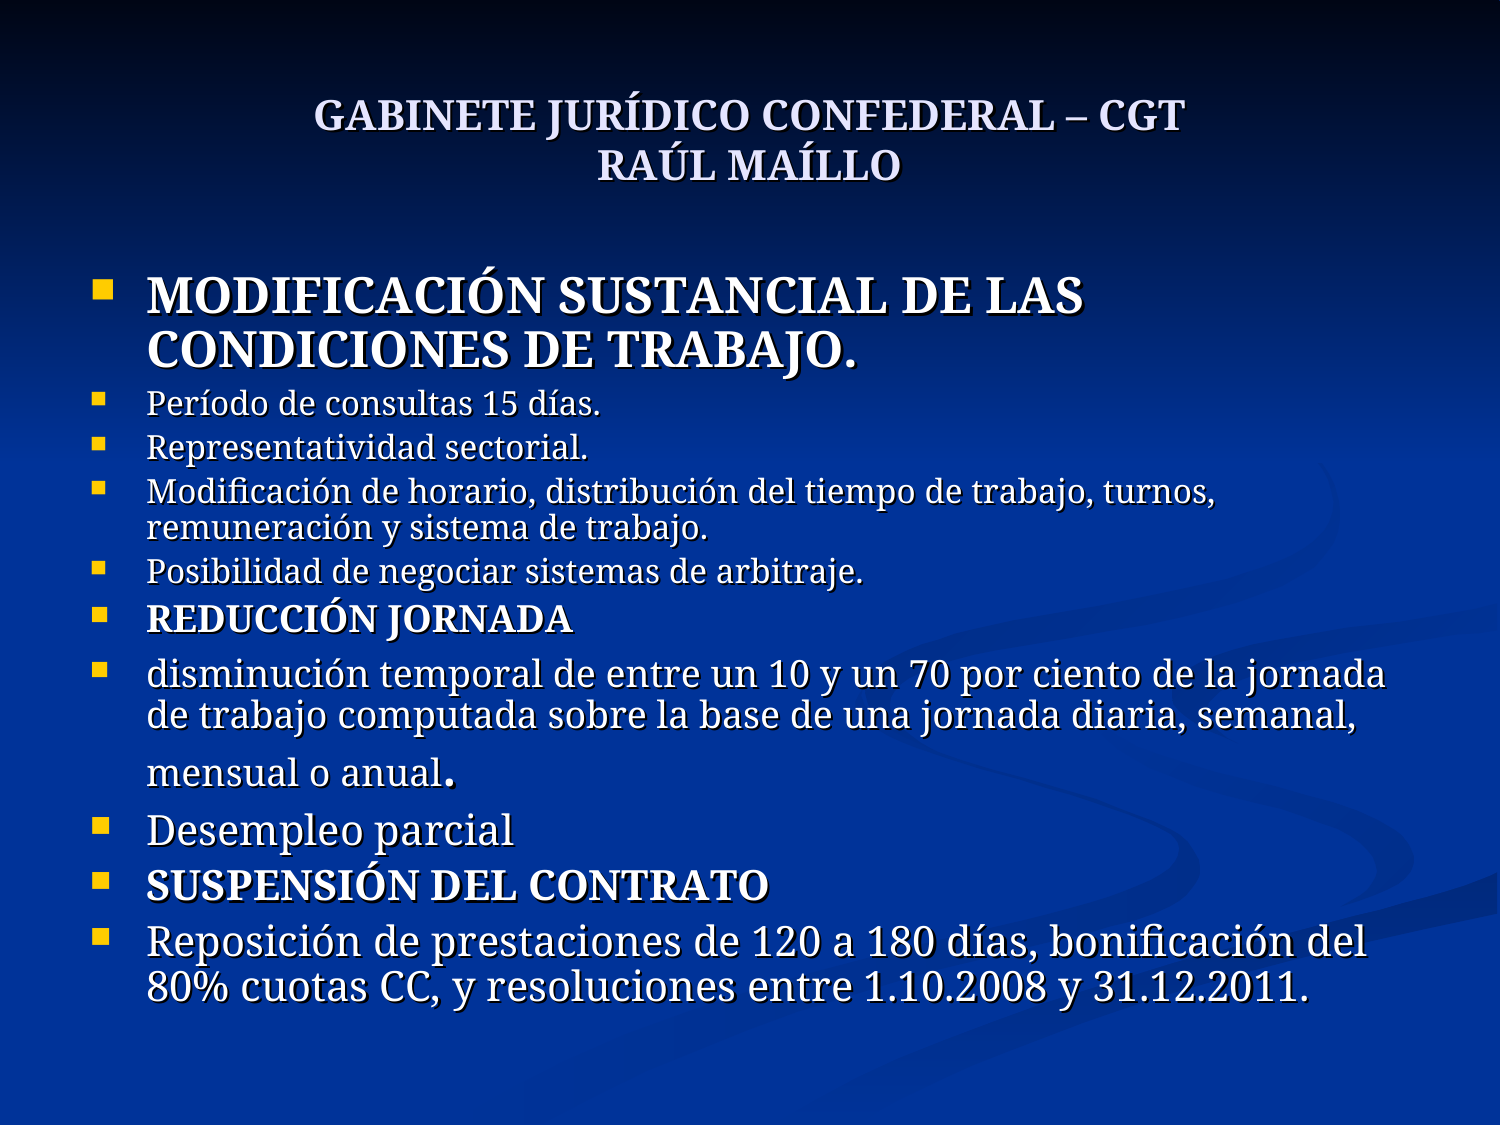

# GABINETE JURÍDICO CONFEDERAL – CGT RAÚL MAÍLLO
MODIFICACIÓN SUSTANCIAL DE LAS CONDICIONES DE TRABAJO.
Período de consultas 15 días.
Representatividad sectorial.
Modificación de horario, distribución del tiempo de trabajo, turnos, remuneración y sistema de trabajo.
Posibilidad de negociar sistemas de arbitraje.
REDUCCIÓN JORNADA
disminución temporal de entre un 10 y un 70 por ciento de la jornada de trabajo computada sobre la base de una jornada diaria, semanal, mensual o anual.
Desempleo parcial
SUSPENSIÓN DEL CONTRATO
Reposición de prestaciones de 120 a 180 días, bonificación del 80% cuotas CC, y resoluciones entre 1.10.2008 y 31.12.2011.